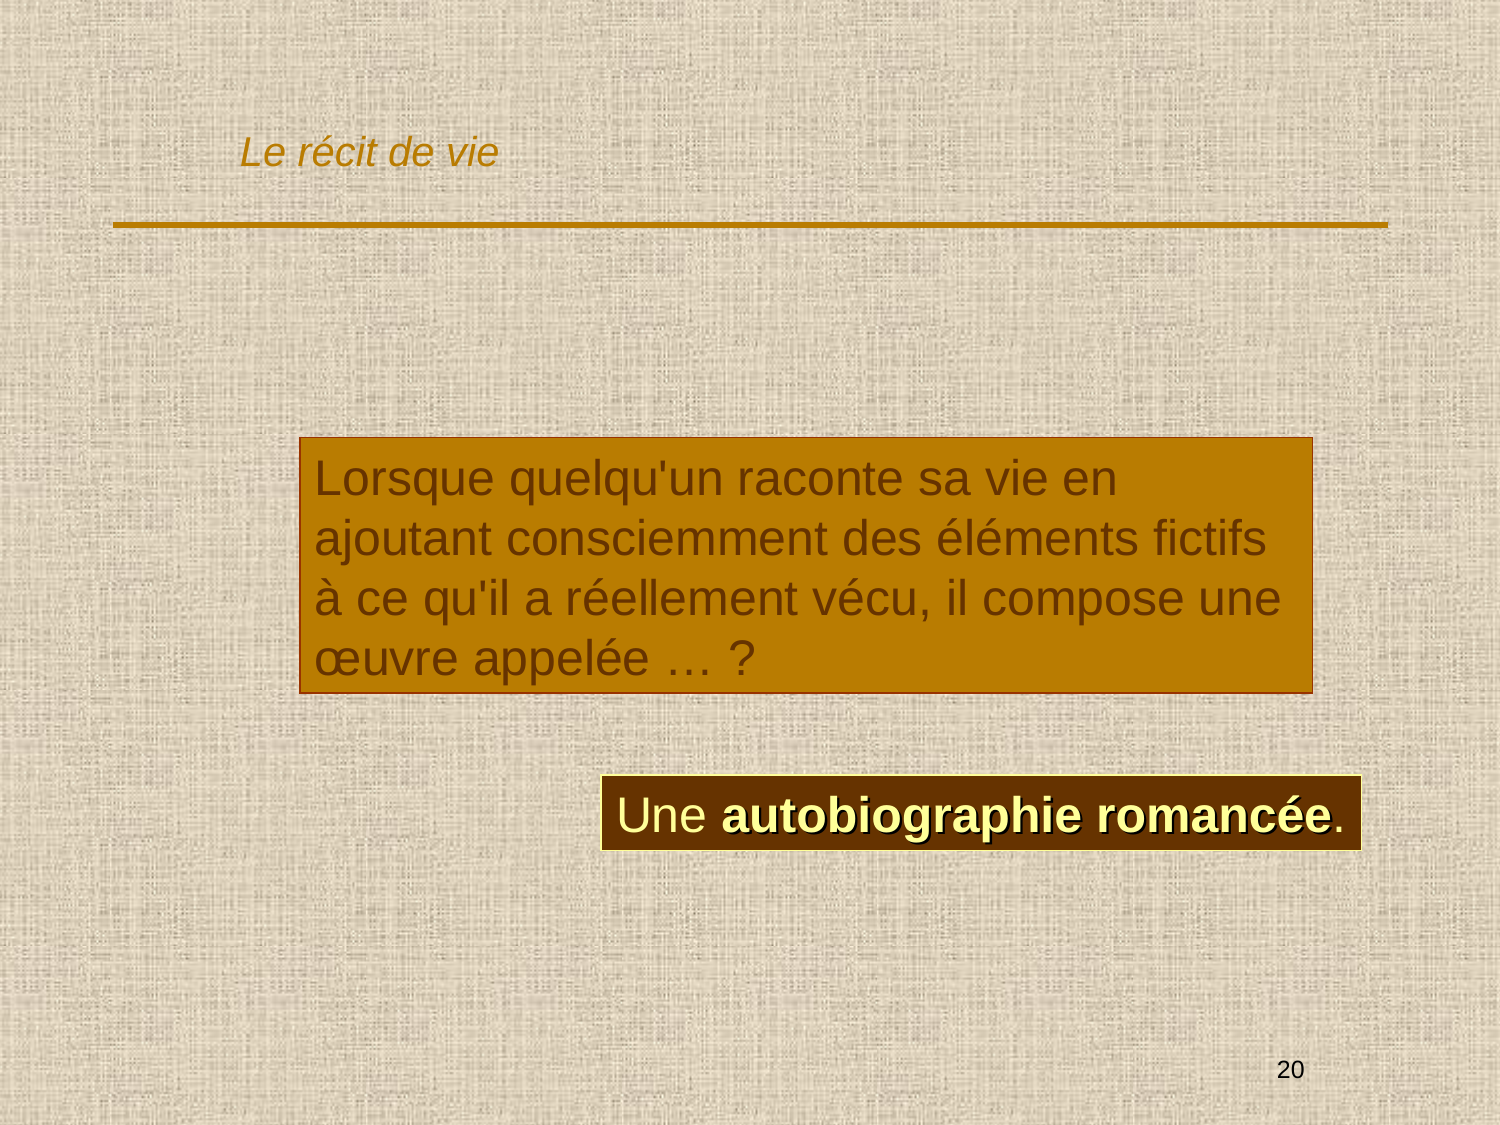

Le récit de vie
Lorsque quelqu'un raconte sa vie en ajoutant consciemment des éléments fictifs à ce qu'il a réellement vécu, il compose une œuvre appelée … ?
Une autobiographie romancée.
20